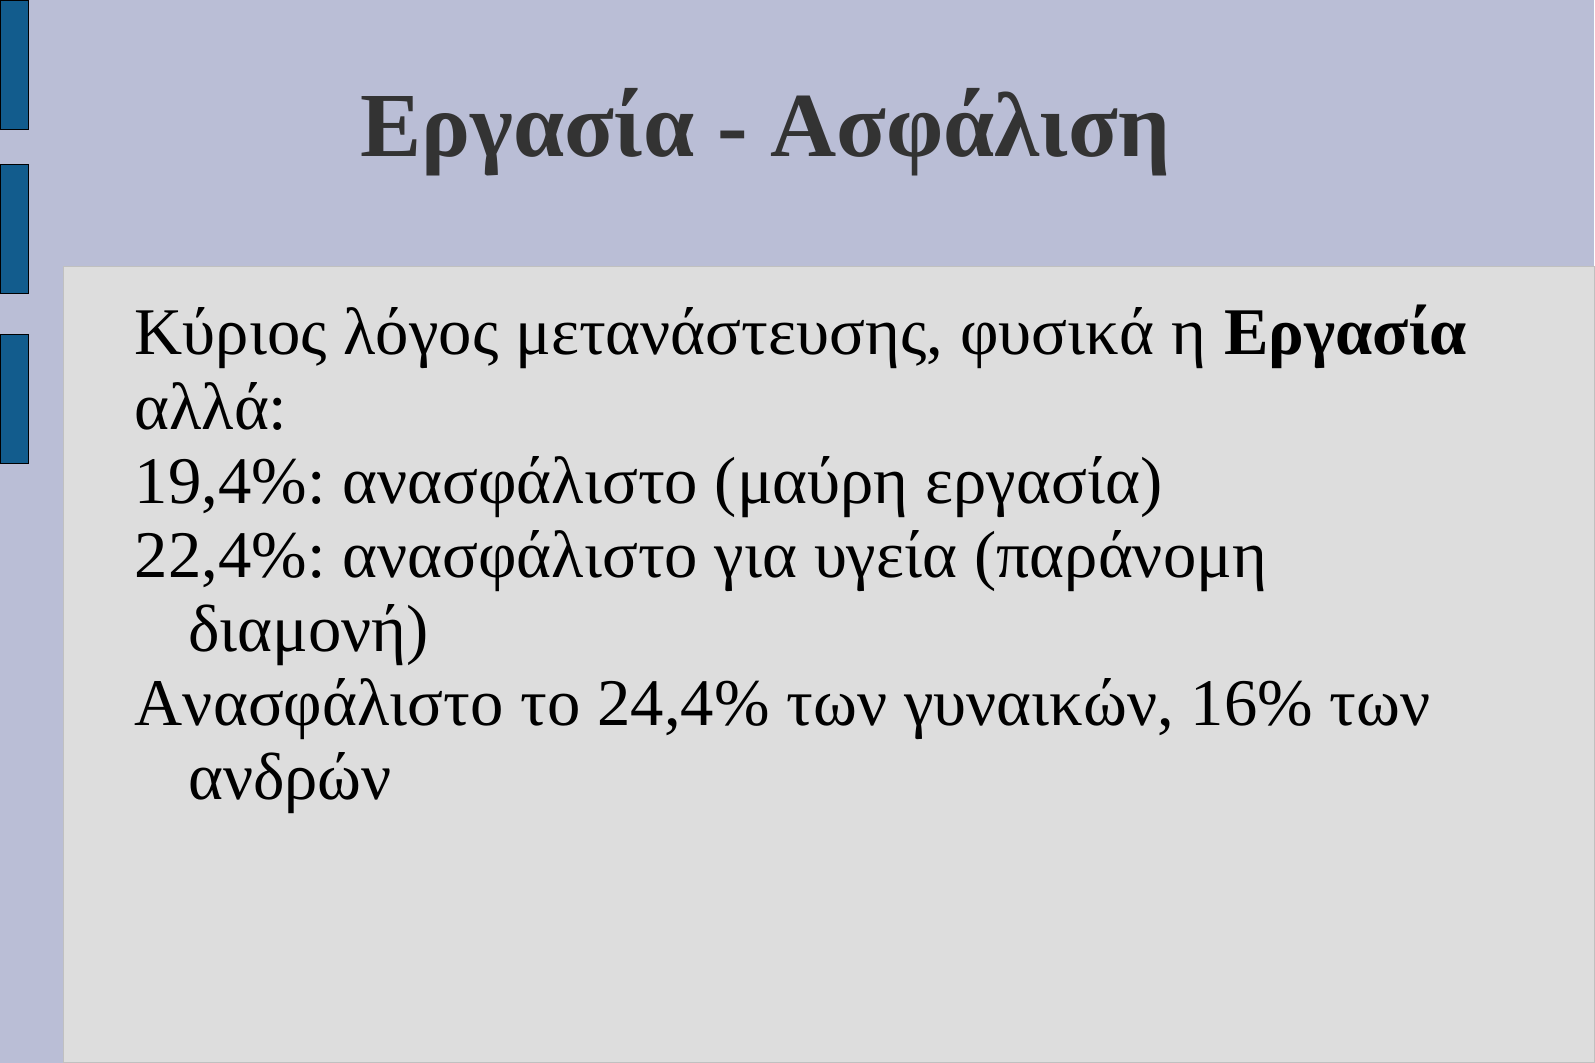

# Εργασία - Ασφάλιση
Κύριος λόγος μετανάστευσης, φυσικά η Εργασία
αλλά:
19,4%: ανασφάλιστο (μαύρη εργασία)
22,4%: ανασφάλιστο για υγεία (παράνομη διαμονή)
Ανασφάλιστο το 24,4% των γυναικών, 16% των ανδρών